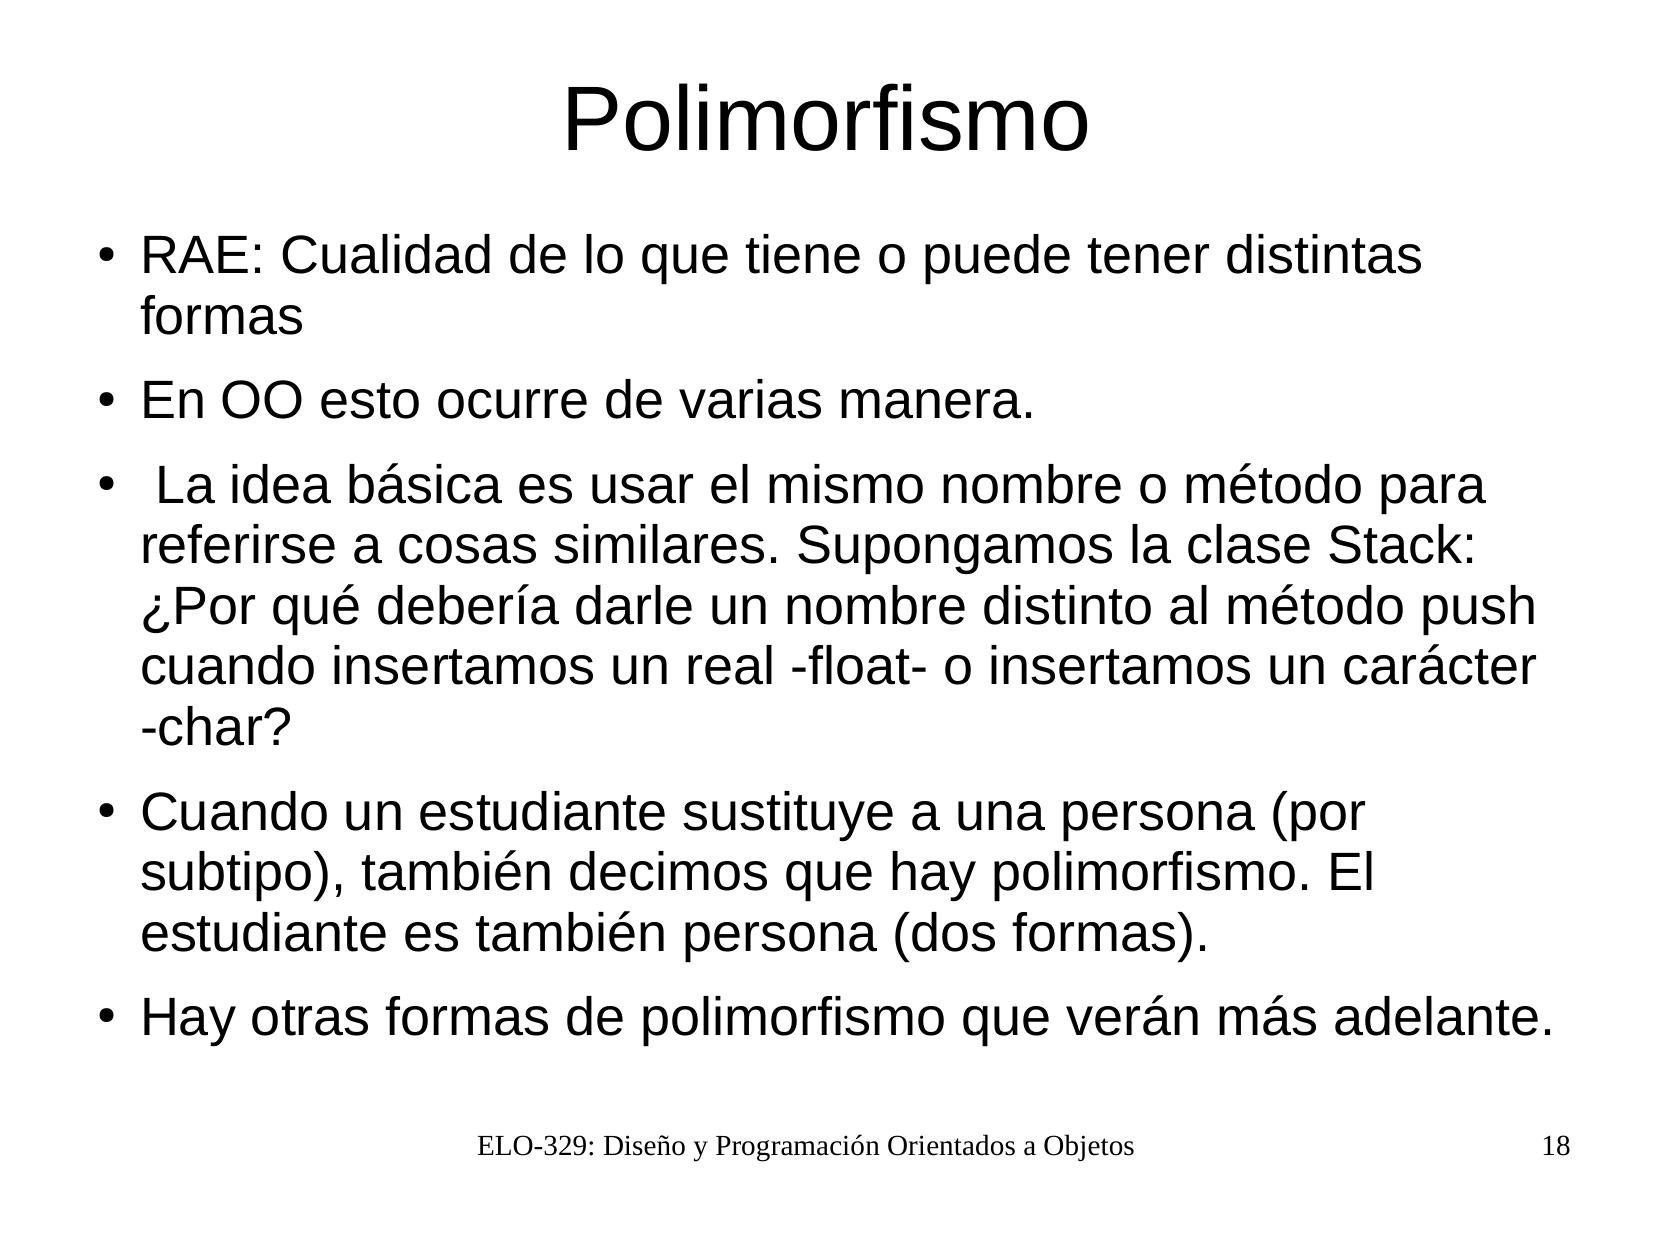

# Polimorfismo
RAE: Cualidad de lo que tiene o puede tener distintas formas
En OO esto ocurre de varias manera.
 La idea básica es usar el mismo nombre o método para referirse a cosas similares. Supongamos la clase Stack: ¿Por qué debería darle un nombre distinto al método push cuando insertamos un real -float- o insertamos un carácter -char?
Cuando un estudiante sustituye a una persona (por subtipo), también decimos que hay polimorfismo. El estudiante es también persona (dos formas).
Hay otras formas de polimorfismo que verán más adelante.
18